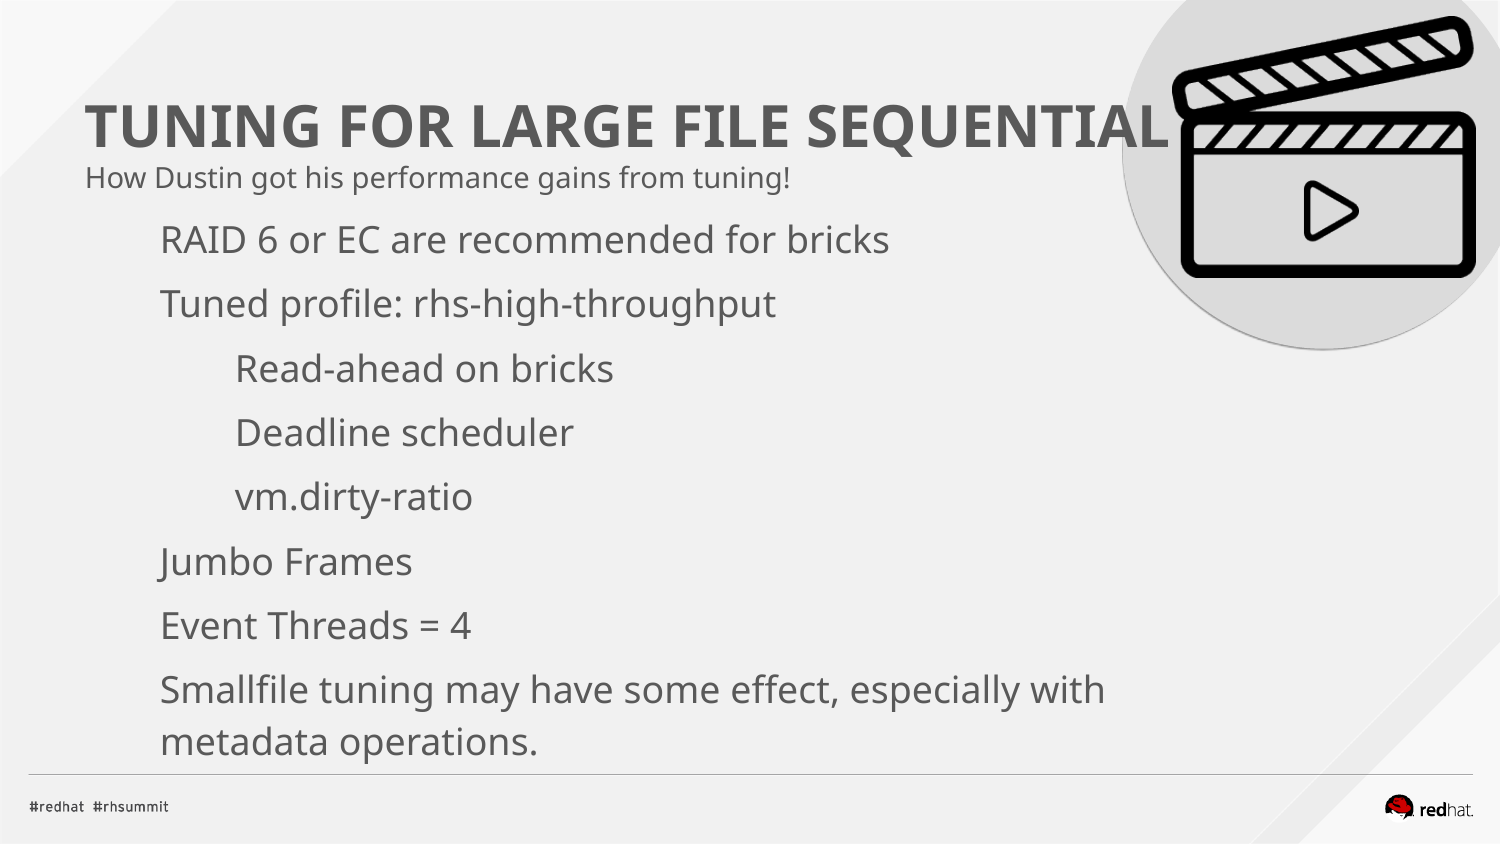

TUNING FOR LARGE FILE SEQUENTIAL
How Dustin got his performance gains from tuning!
RAID 6 or EC are recommended for bricks
Tuned profile: rhs-high-throughput
Read-ahead on bricks
Deadline scheduler
vm.dirty-ratio
Jumbo Frames
Event Threads = 4
Smallfile tuning may have some effect, especially with metadata operations.